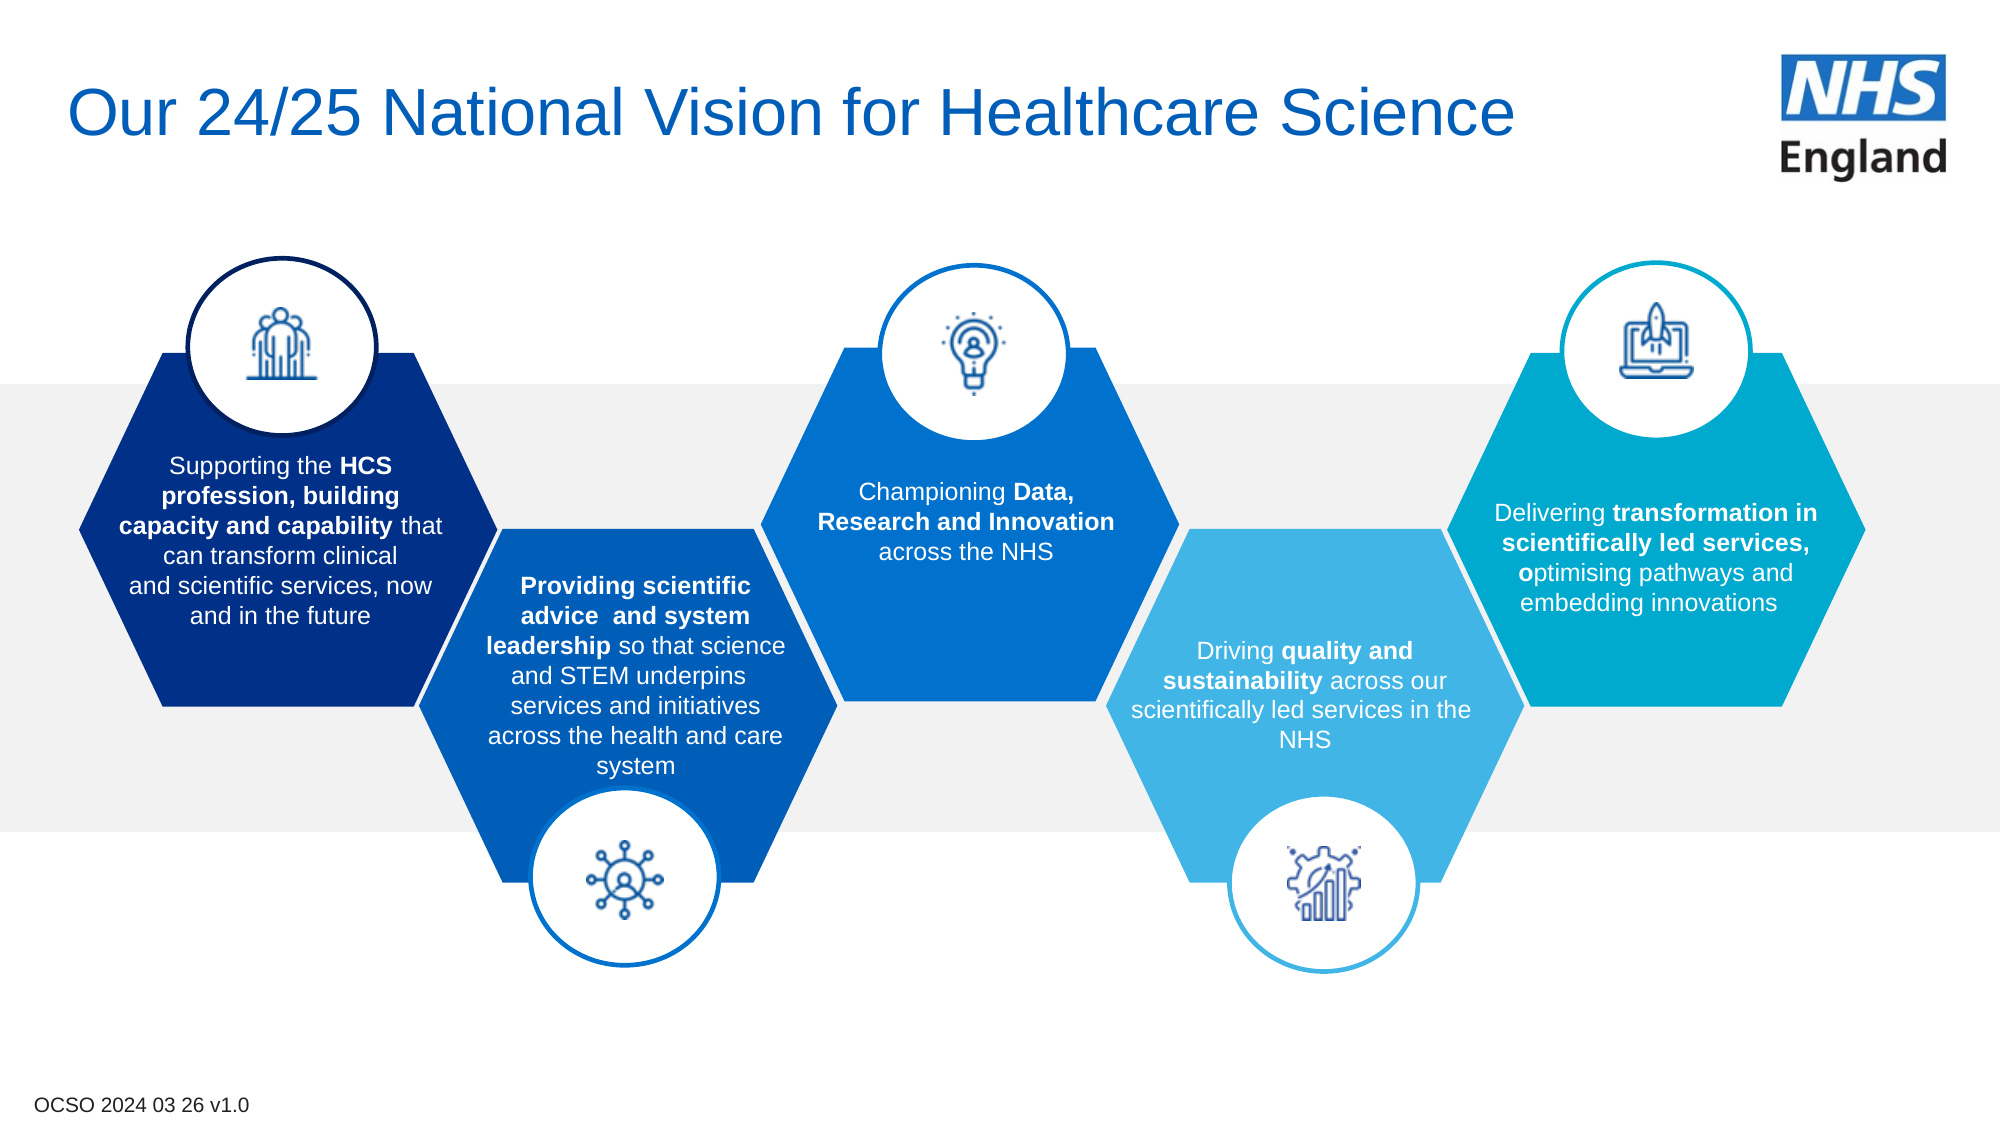

Our 24/25 National Vision for Healthcare Science
Supporting the HCS profession, building
capacity and capability that can transform clinical and scientific services, now and in the future
Championing Data, Research and Innovation across the NHS
Delivering transformation in scientifically led services, optimising pathways and embedding innovations
Providing scientific advice  and system leadership so that science and STEM underpins  ​
services and initiatives across the health and care system​
Driving quality and sustainability across our scientifically led services in the NHS
OCSO 2024 03 26 v1.0